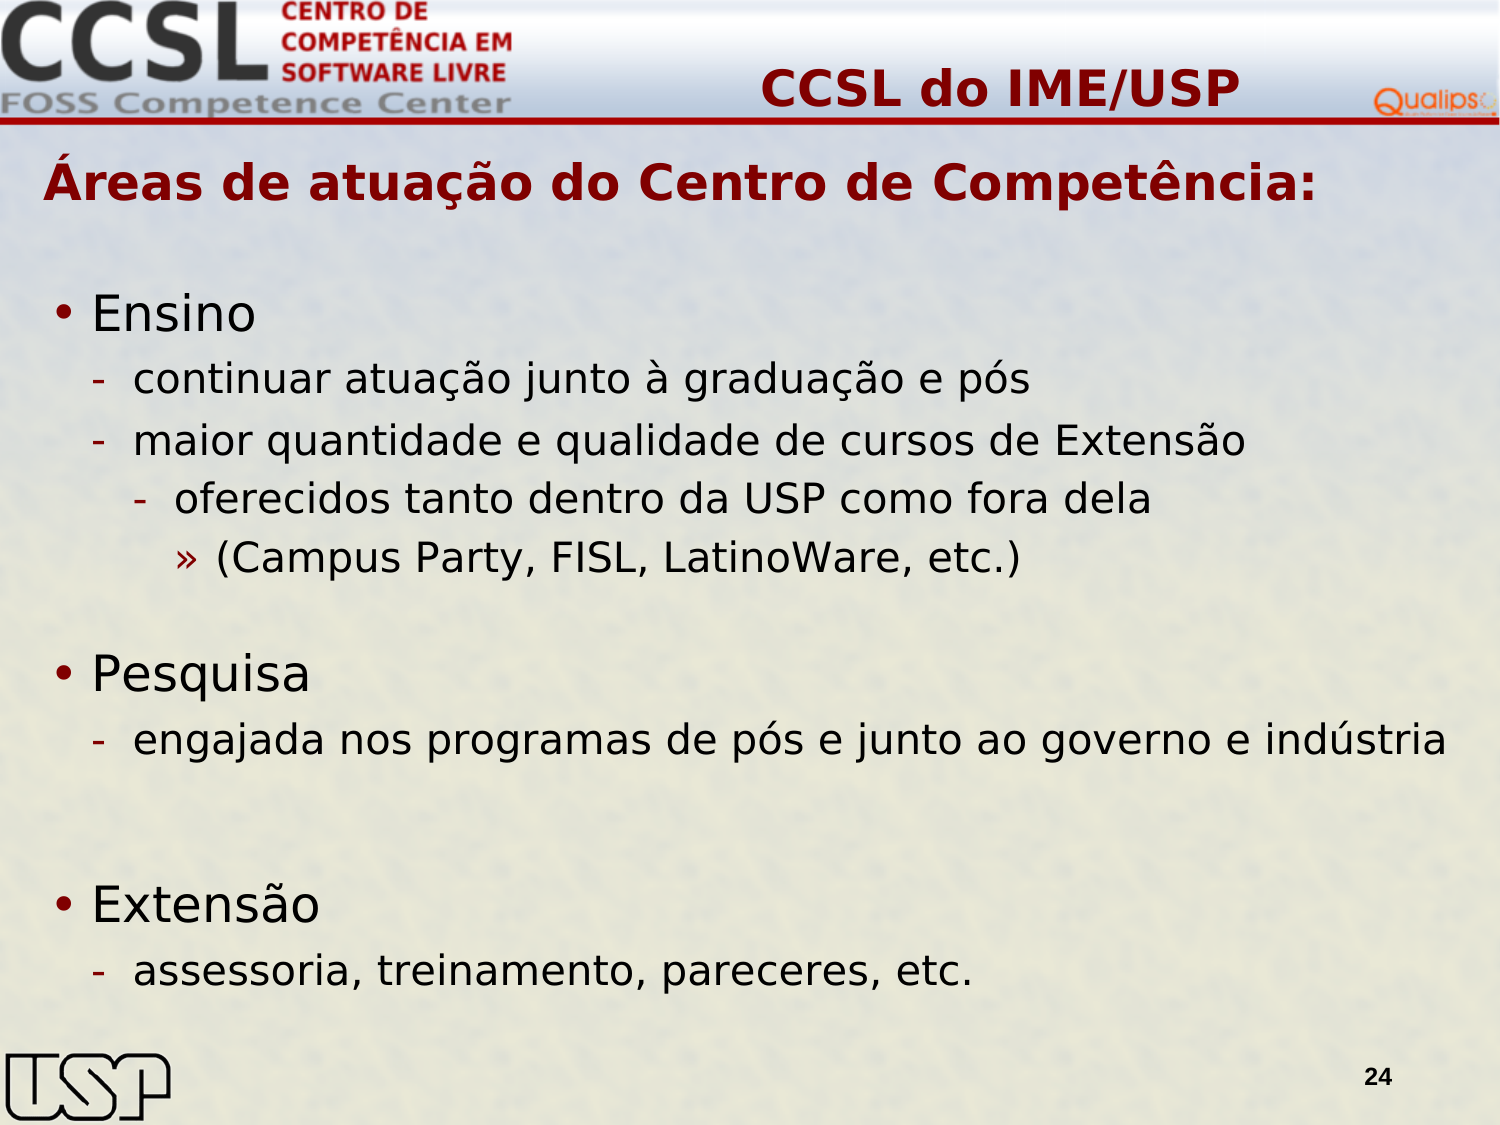

# CCSL do IME/USP
 Áreas de atuação do Centro de Competência:
Ensino
continuar atuação junto à graduação e pós
maior quantidade e qualidade de cursos de Extensão
oferecidos tanto dentro da USP como fora dela
(Campus Party, FISL, LatinoWare, etc.)
Pesquisa
engajada nos programas de pós e junto ao governo e indústria
Extensão
assessoria, treinamento, pareceres, etc.